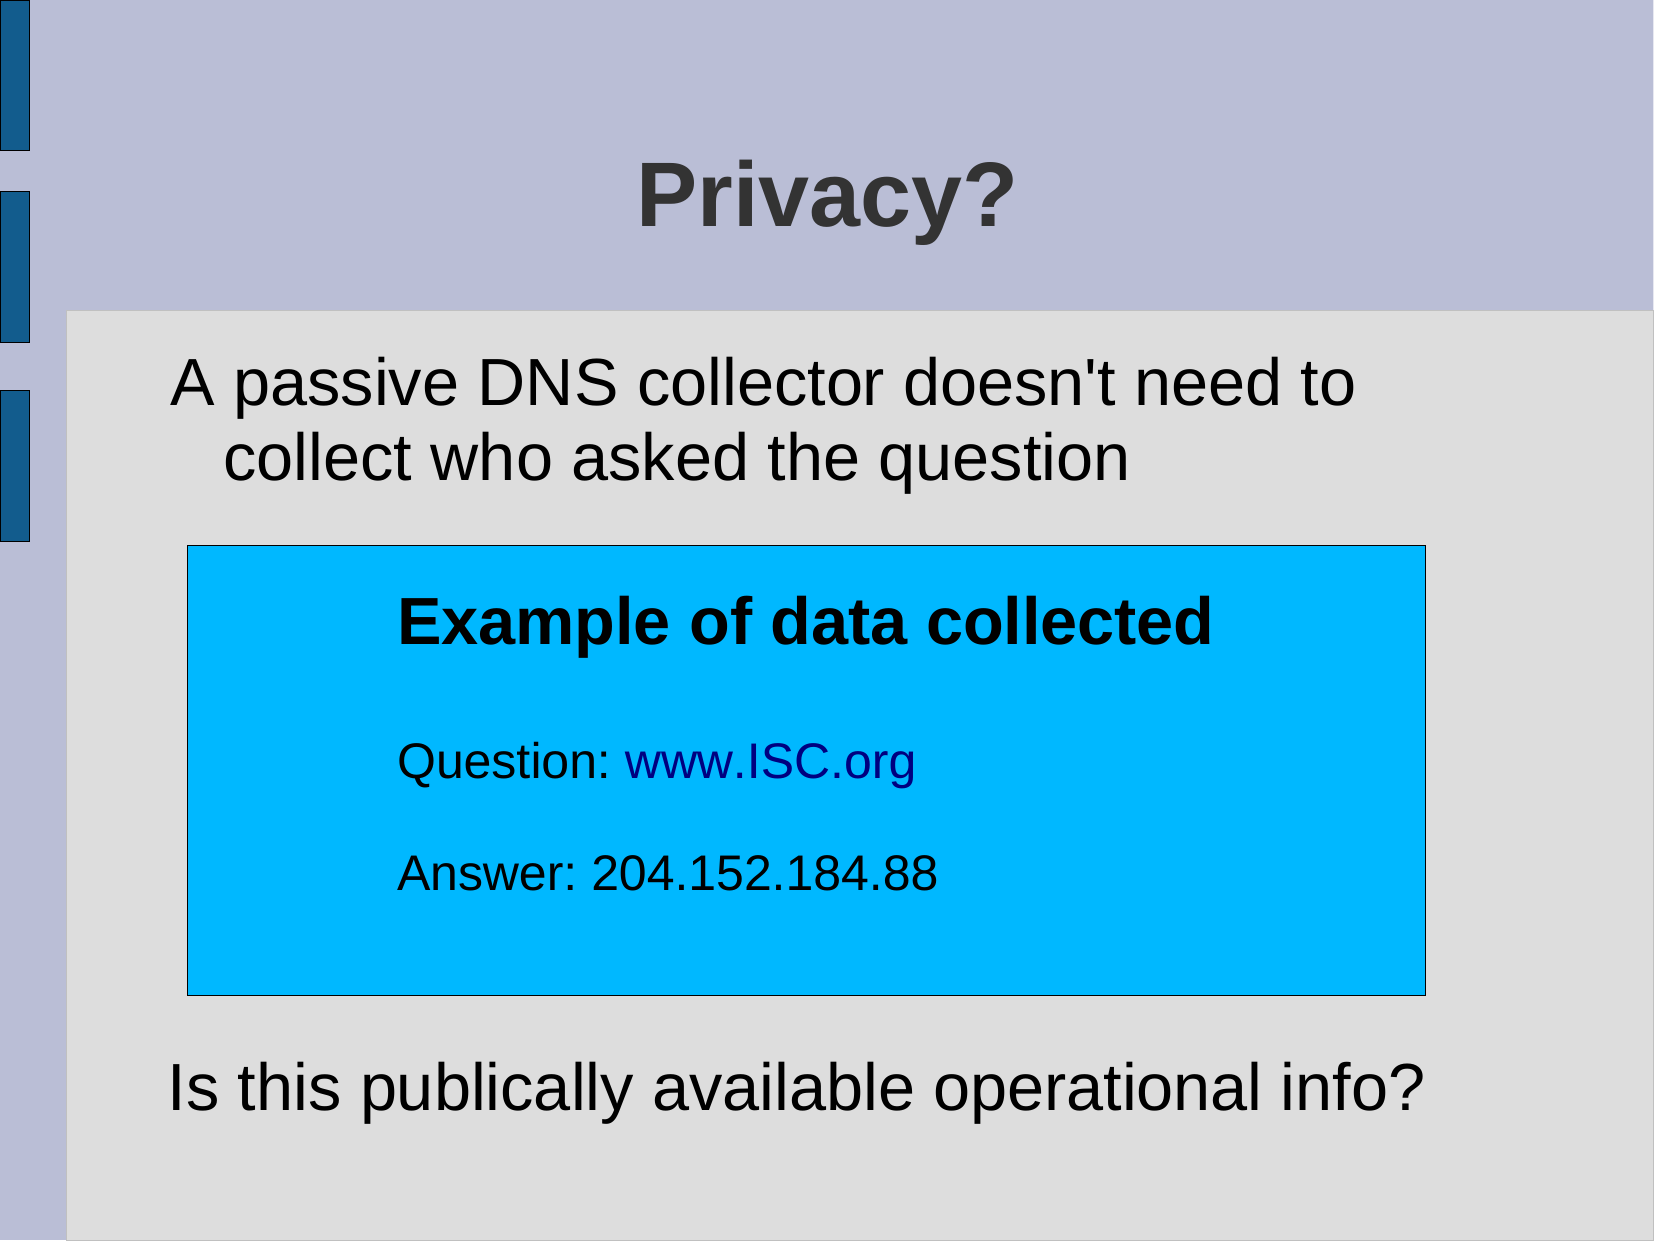

# Privacy?
A passive DNS collector doesn't need to collect who asked the question
Example of data collected
Question: www.ISC.org
Answer: 204.152.184.88
Is this publically available operational info?